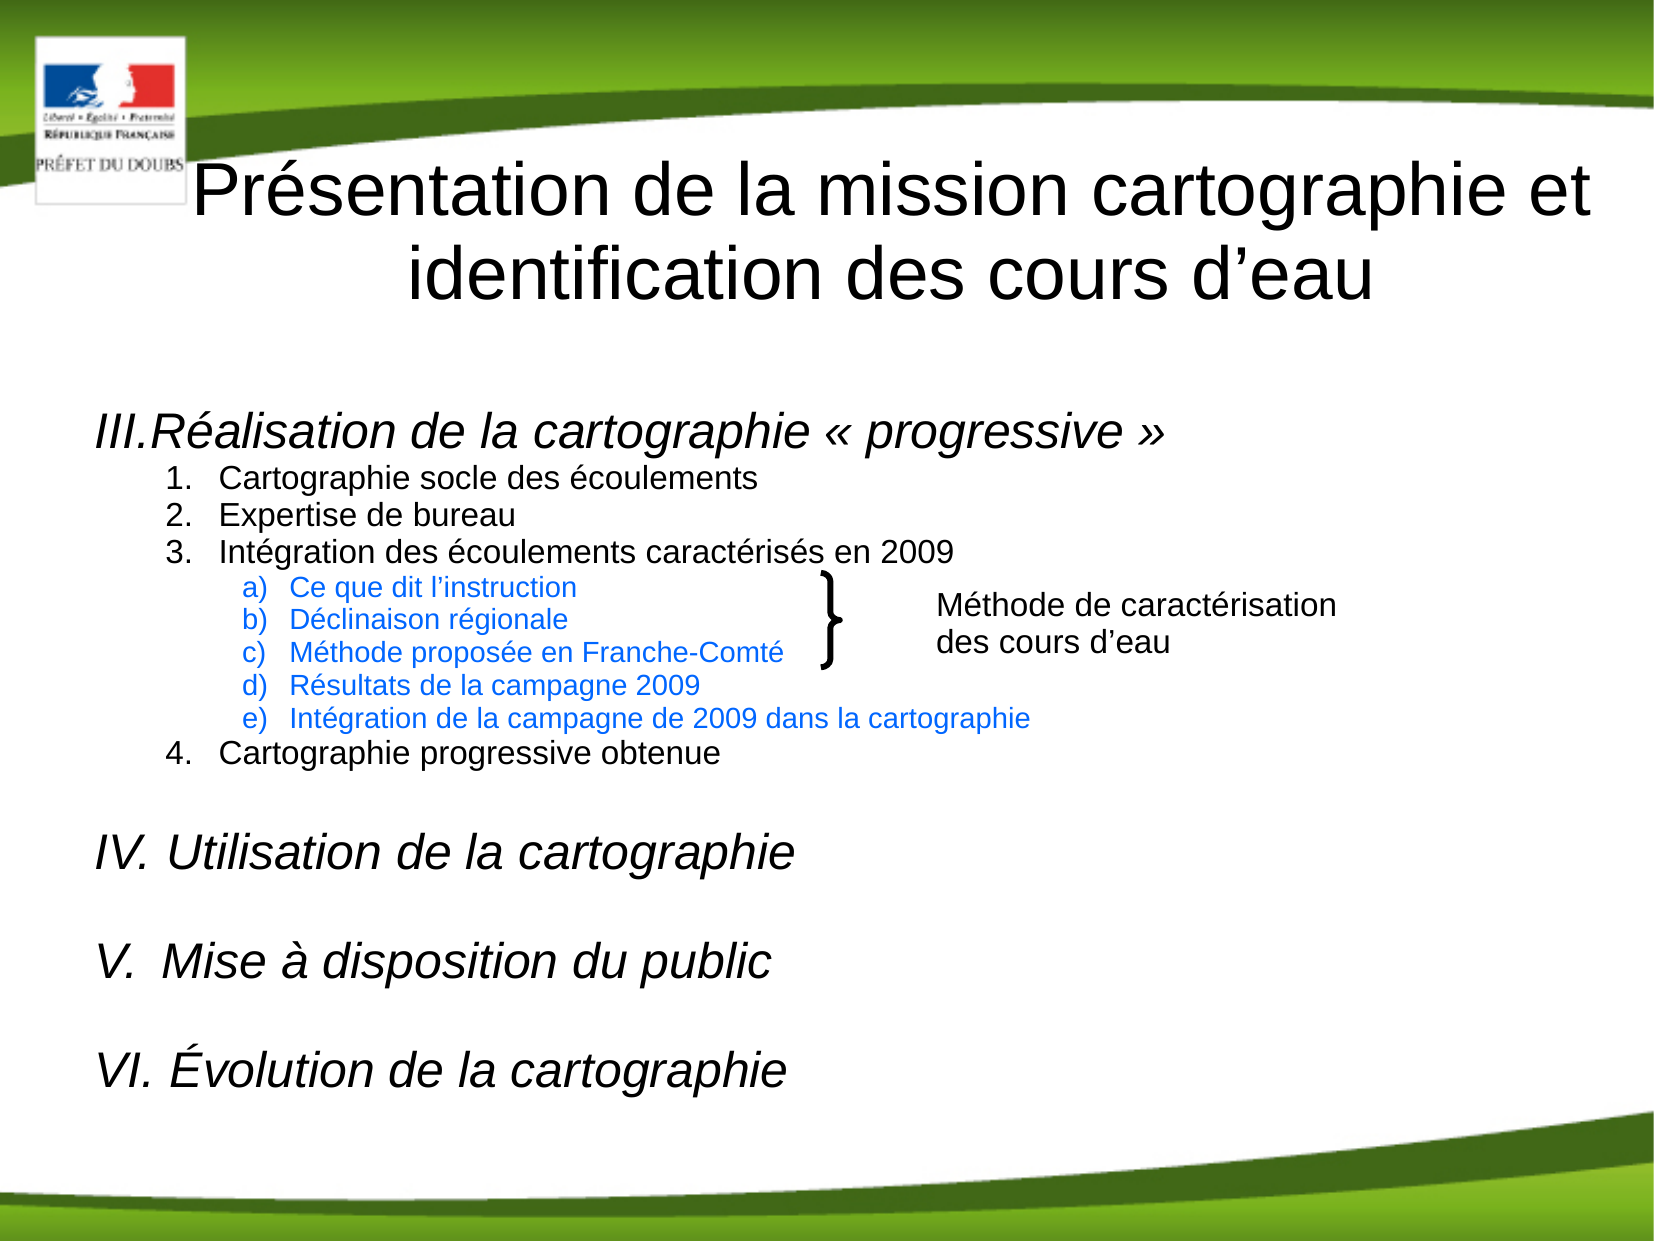

# Présentation de la mission cartographie et identification des cours d’eau
Réalisation de la cartographie « progressive »
Cartographie socle des écoulements
Expertise de bureau
Intégration des écoulements caractérisés en 2009
Ce que dit l’instruction
Déclinaison régionale
Méthode proposée en Franche-Comté
Résultats de la campagne 2009
Intégration de la campagne de 2009 dans la cartographie
Cartographie progressive obtenue
 Utilisation de la cartographie
 Mise à disposition du public
 Évolution de la cartographie
Méthode de caractérisation des cours d’eau